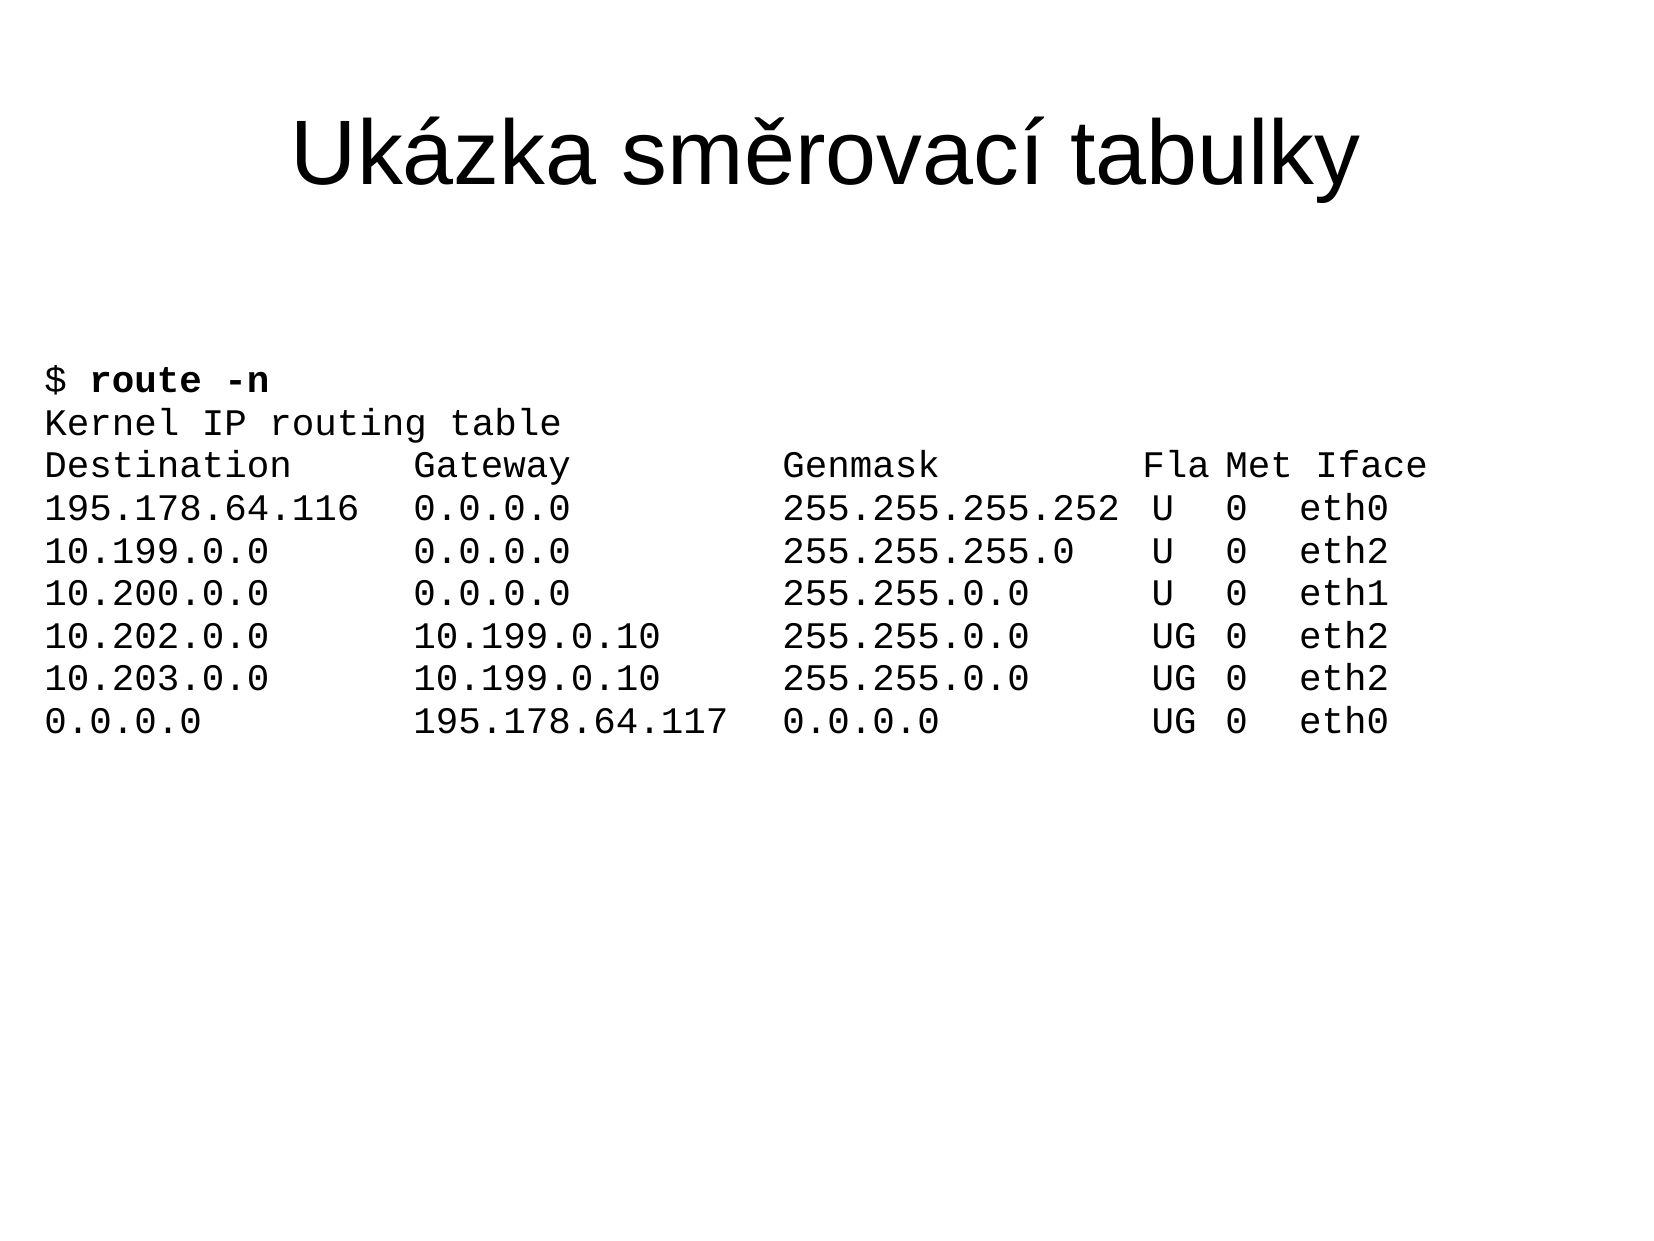

# Ukázka směrovací tabulky
$ route -n
Kernel IP routing table
Destination		Gateway 	Genmask Fla	Met Iface
195.178.64.116	0.0.0.0 	255.255.255.252 	U	0	eth0
10.199.0.0		0.0.0.0			255.255.255.0		U	0	eth2
10.200.0.0		0.0.0.0 	255.255.0.0 	U	0	eth1
10.202.0.0		10.199.0.10 	255.255.0.0 	UG	0	eth2
10.203.0.0		10.199.0.10 	255.255.0.0 	UG	0	eth2
0.0.0.0			195.178.64.117 	0.0.0.0 	UG	0	eth0